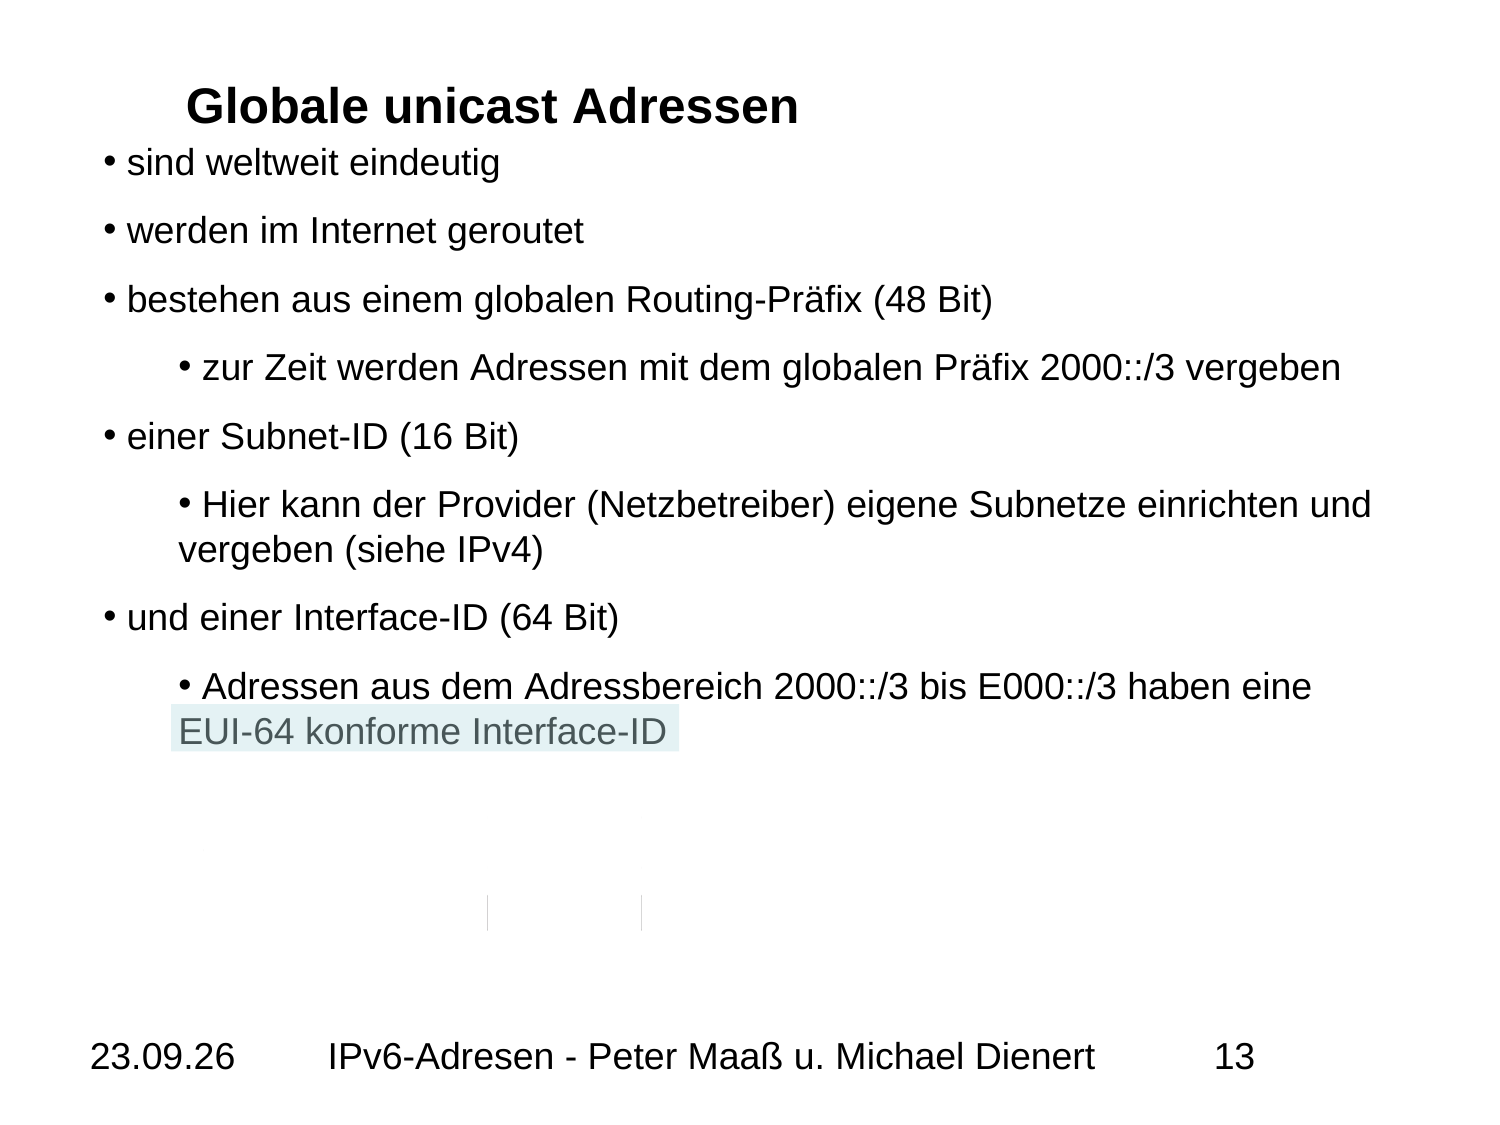

Globale unicast Adressen
 sind weltweit eindeutig
 werden im Internet geroutet
 bestehen aus einem globalen Routing-Präfix (48 Bit)
 zur Zeit werden Adressen mit dem globalen Präfix 2000::/3 vergeben
 einer Subnet-ID (16 Bit)
 Hier kann der Provider (Netzbetreiber) eigene Subnetze einrichten und vergeben (siehe IPv4)
 und einer Interface-ID (64 Bit)
 Adressen aus dem Adressbereich 2000::/3 bis E000::/3 haben eine EUI-64 konforme Interface-ID
IPv6-Adresen - Peter Maaß u. Michael Dienert
13